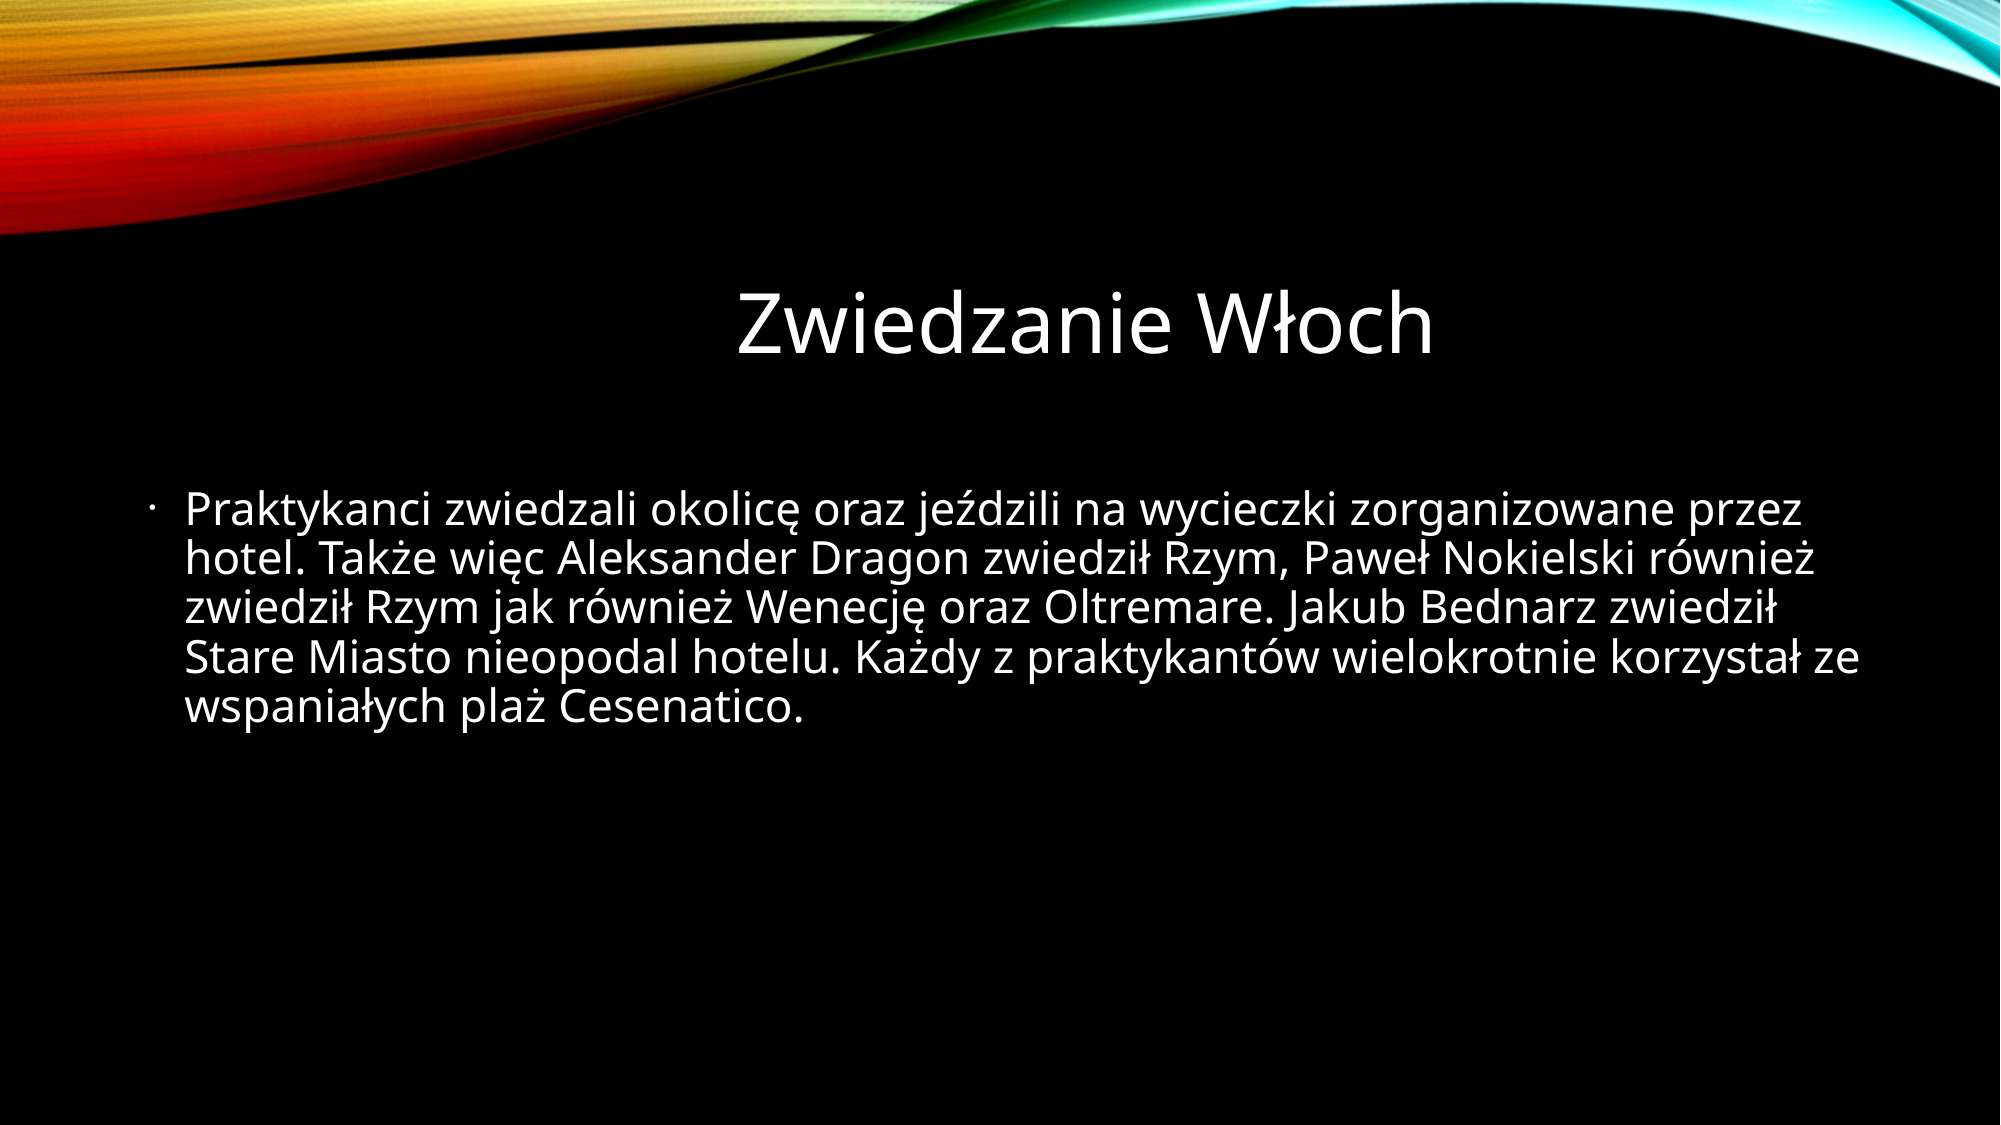

Zwiedzanie Włoch
Praktykanci zwiedzali okolicę oraz jeździli na wycieczki zorganizowane przez hotel. Także więc Aleksander Dragon zwiedził Rzym, Paweł Nokielski również zwiedził Rzym jak również Wenecję oraz Oltremare. Jakub Bednarz zwiedził Stare Miasto nieopodal hotelu. Każdy z praktykantów wielokrotnie korzystał ze wspaniałych plaż Cesenatico.